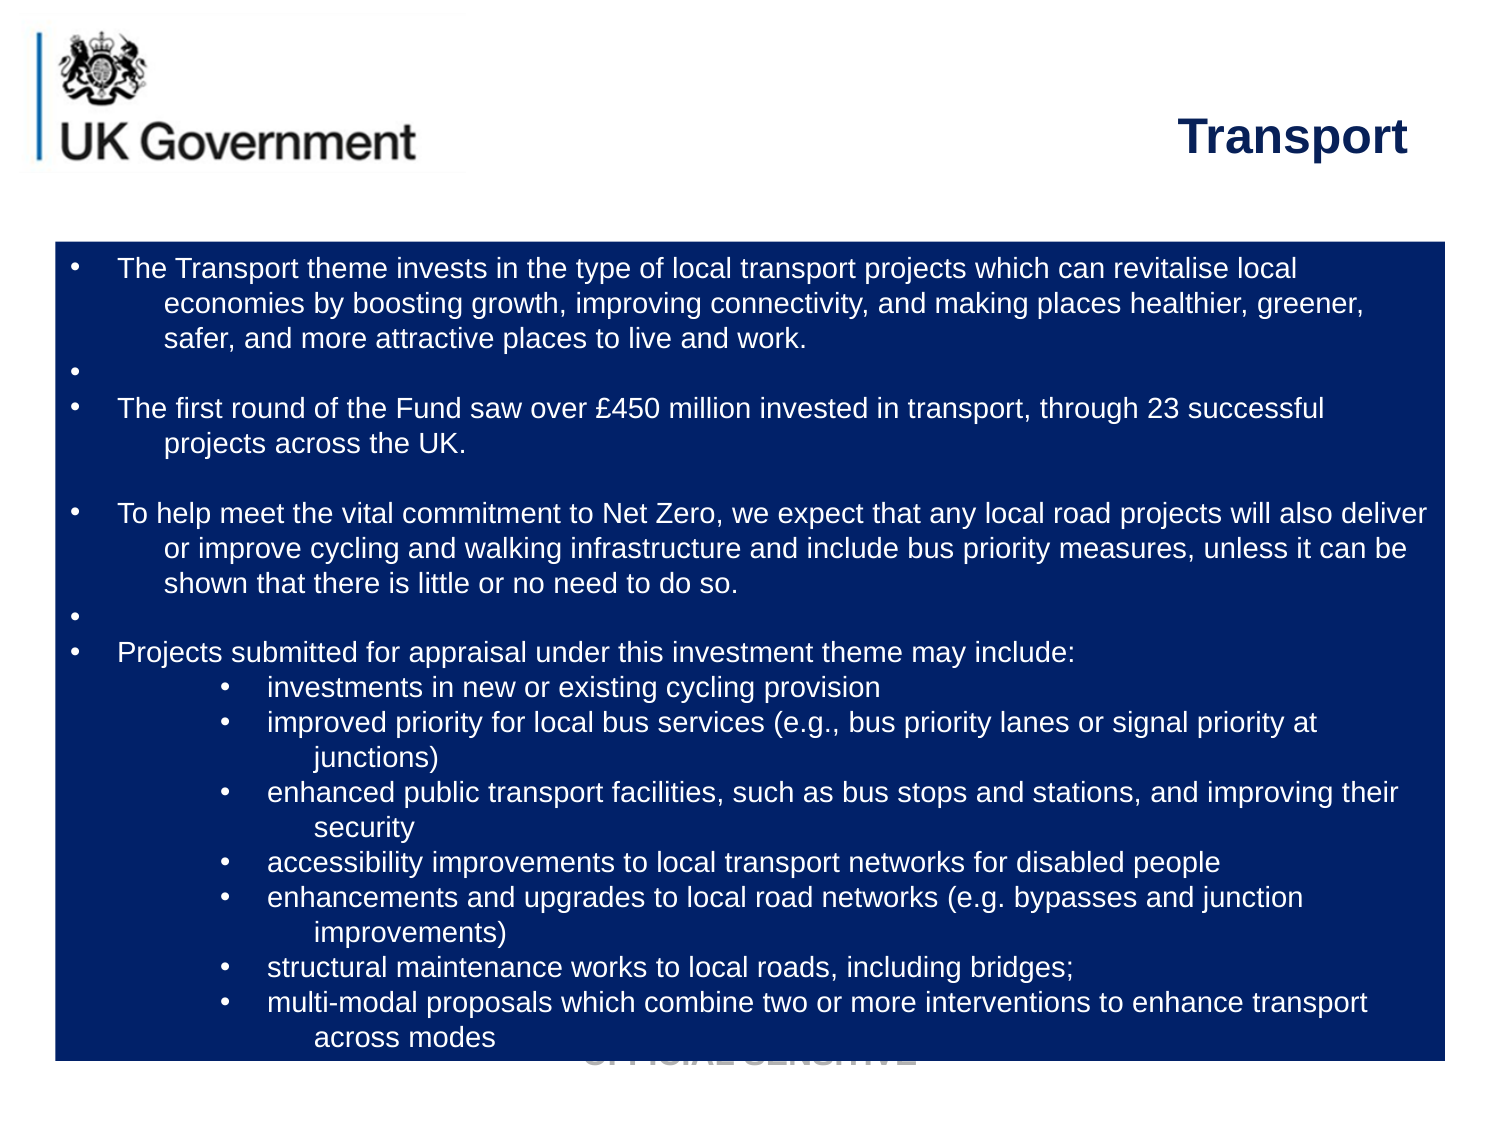

# Transport
The Transport theme invests in the type of local transport projects which can revitalise local economies by boosting growth, improving connectivity, and making places healthier, greener, safer, and more attractive places to live and work.
The first round of the Fund saw over £450 million invested in transport, through 23 successful projects across the UK.
To help meet the vital commitment to Net Zero, we expect that any local road projects will also deliver or improve cycling and walking infrastructure and include bus priority measures, unless it can be shown that there is little or no need to do so.
Projects submitted for appraisal under this investment theme may include:
investments in new or existing cycling provision
improved priority for local bus services (e.g., bus priority lanes or signal priority at junctions)
enhanced public transport facilities, such as bus stops and stations, and improving their security
accessibility improvements to local transport networks for disabled people
enhancements and upgrades to local road networks (e.g. bypasses and junction improvements)
structural maintenance works to local roads, including bridges;
multi-modal proposals which combine two or more interventions to enhance transport across modes